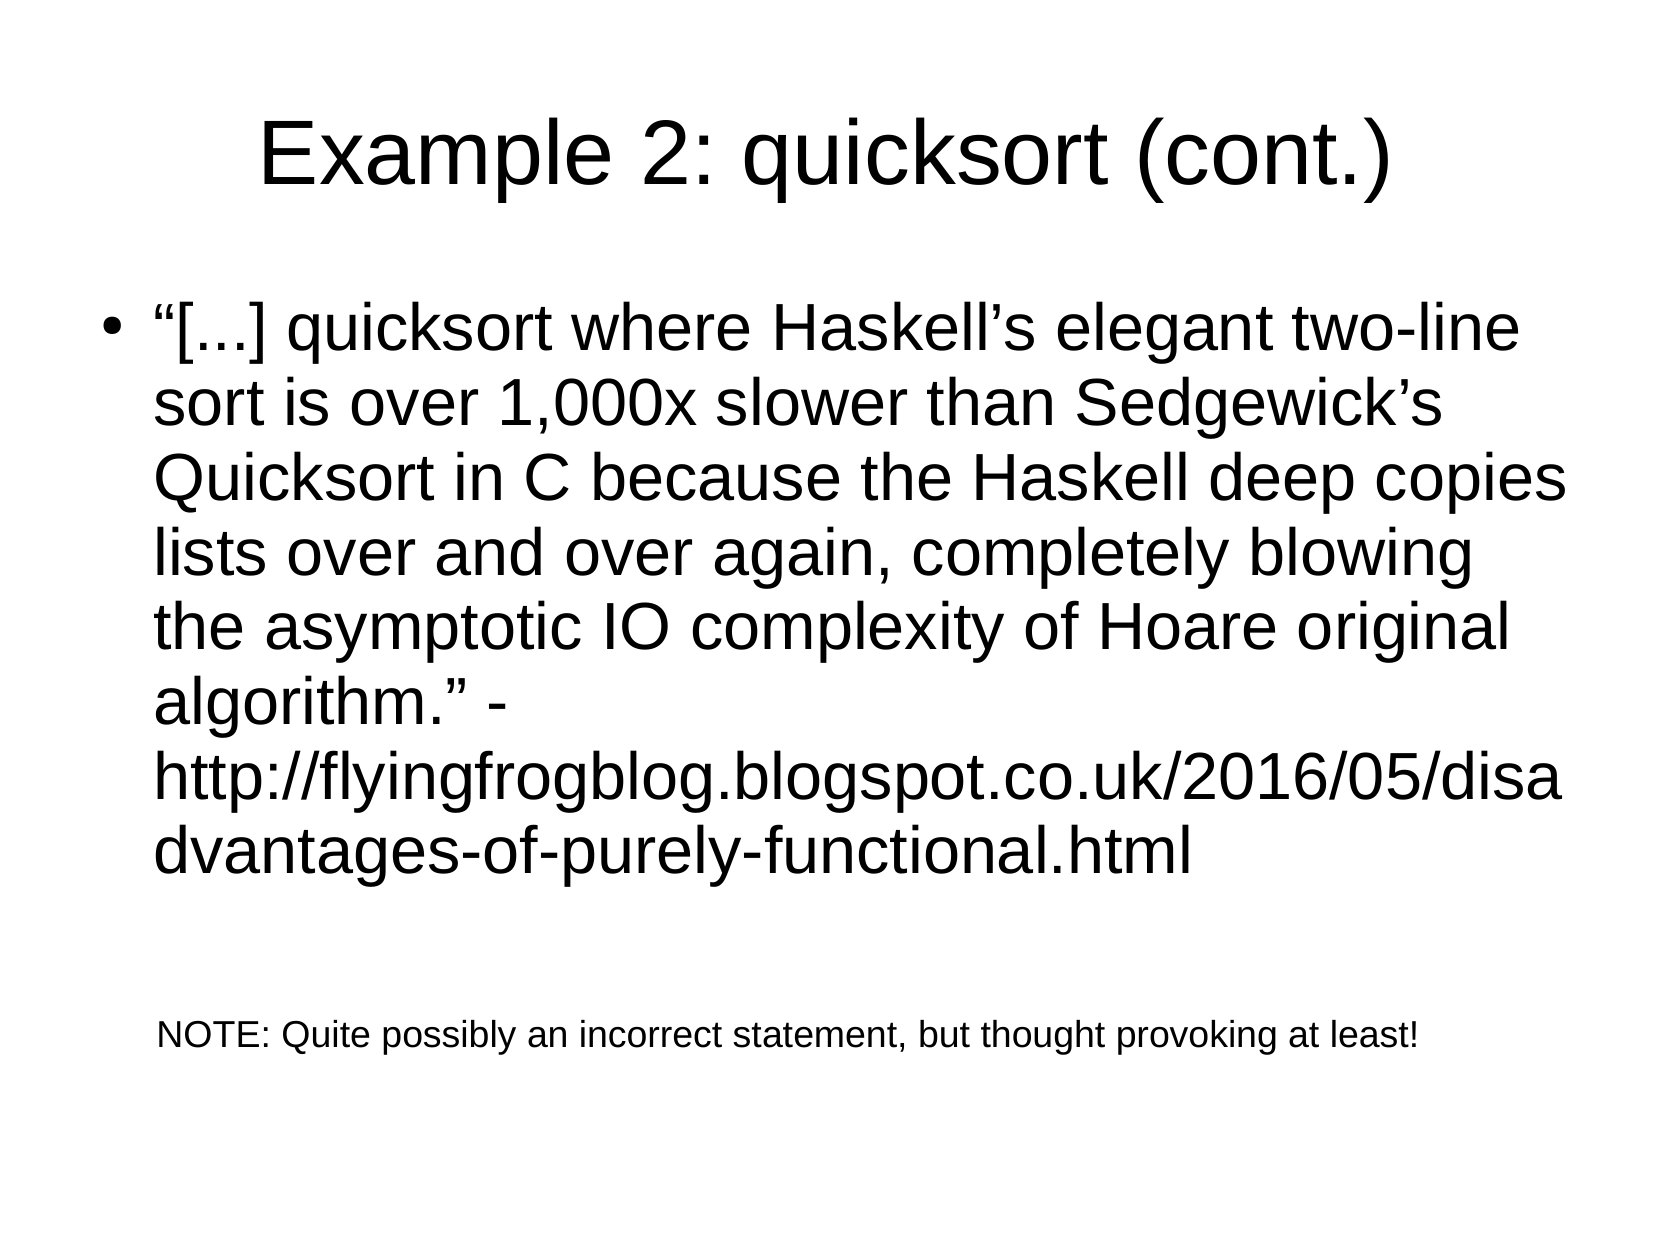

# Example 2: quicksort (cont.)
“[...] quicksort where Haskell’s elegant two-line sort is over 1,000x slower than Sedgewick’s Quicksort in C because the Haskell deep copies lists over and over again, completely blowing the asymptotic IO complexity of Hoare original algorithm.” - http://flyingfrogblog.blogspot.co.uk/2016/05/disadvantages-of-purely-functional.html
NOTE: Quite possibly an incorrect statement, but thought provoking at least!